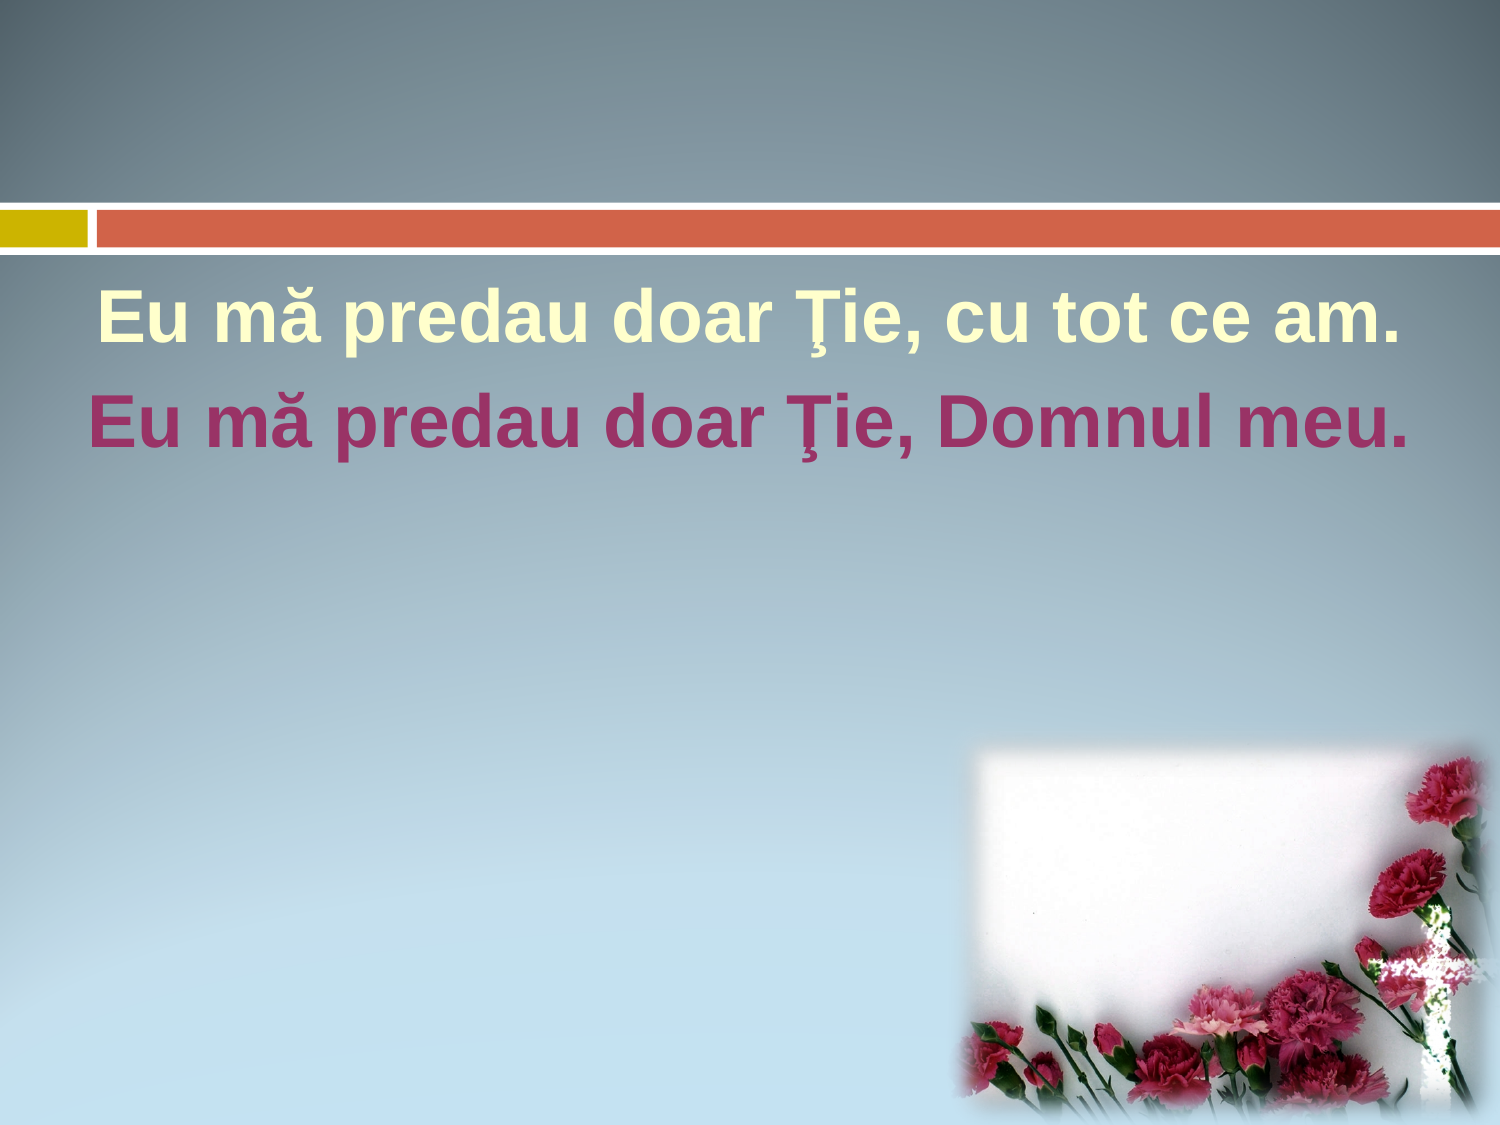

Eu mă predau doar Ţie, cu tot ce am.
Eu mă predau doar Ţie, Domnul meu.
#